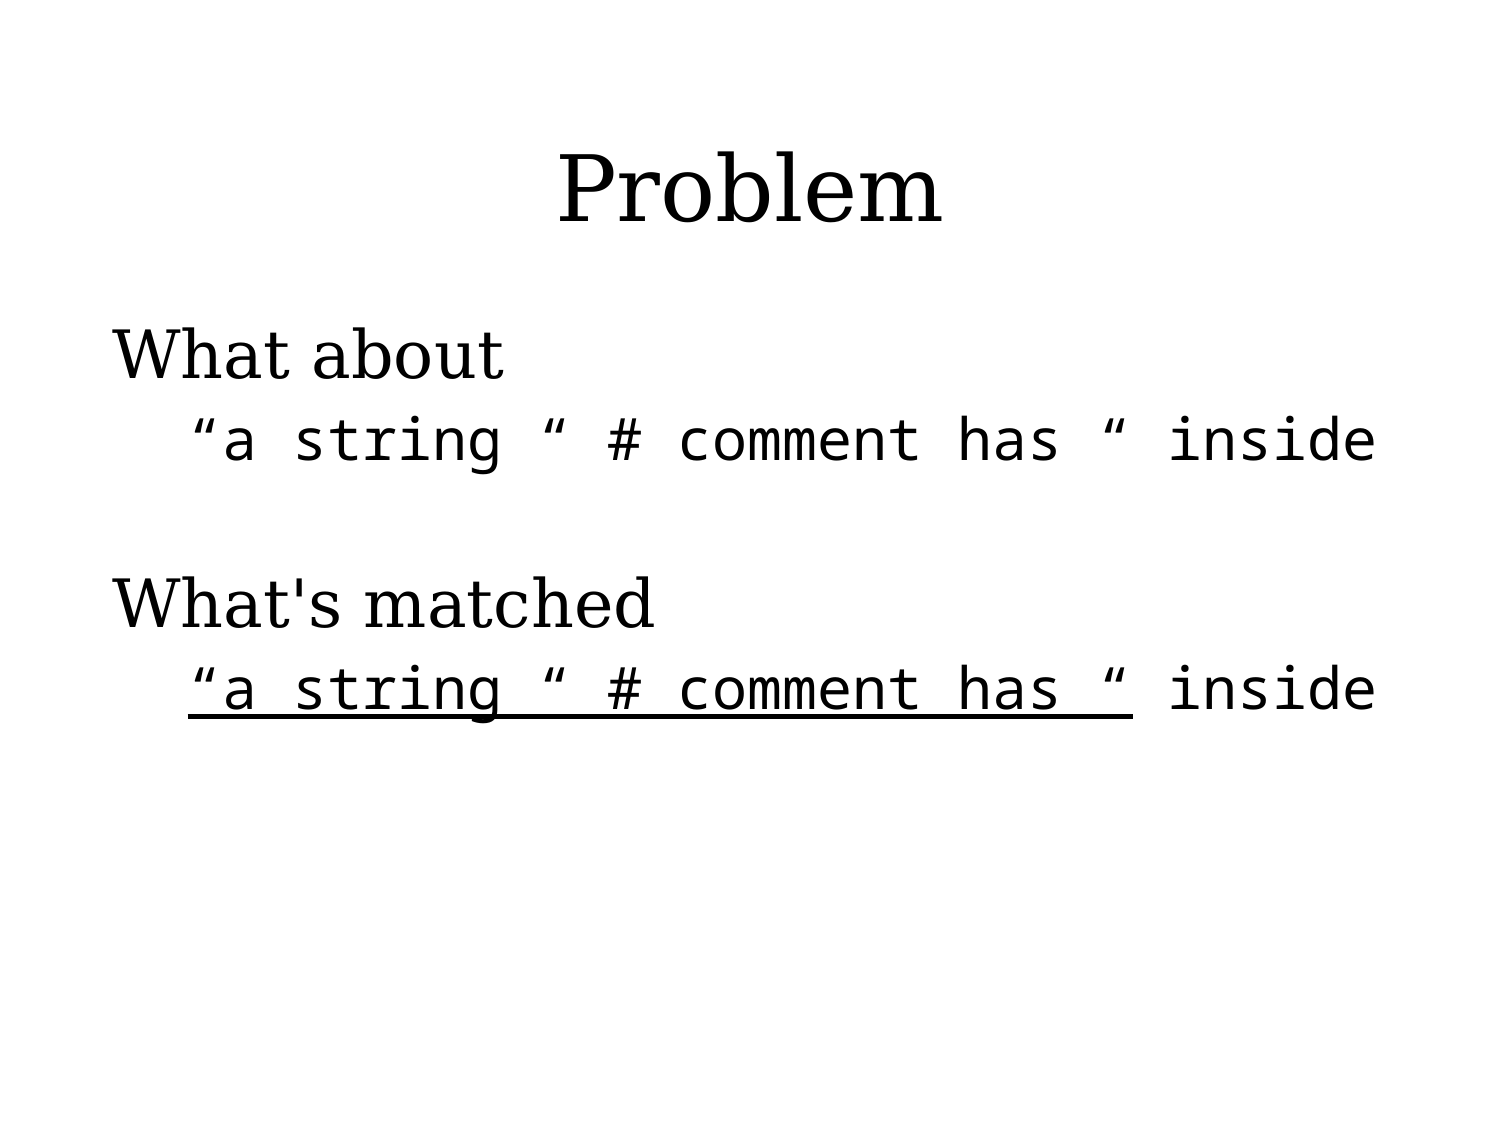

# Problem
What about
“a string “ # comment has “ inside
What's matched
“a string “ # comment has “ inside